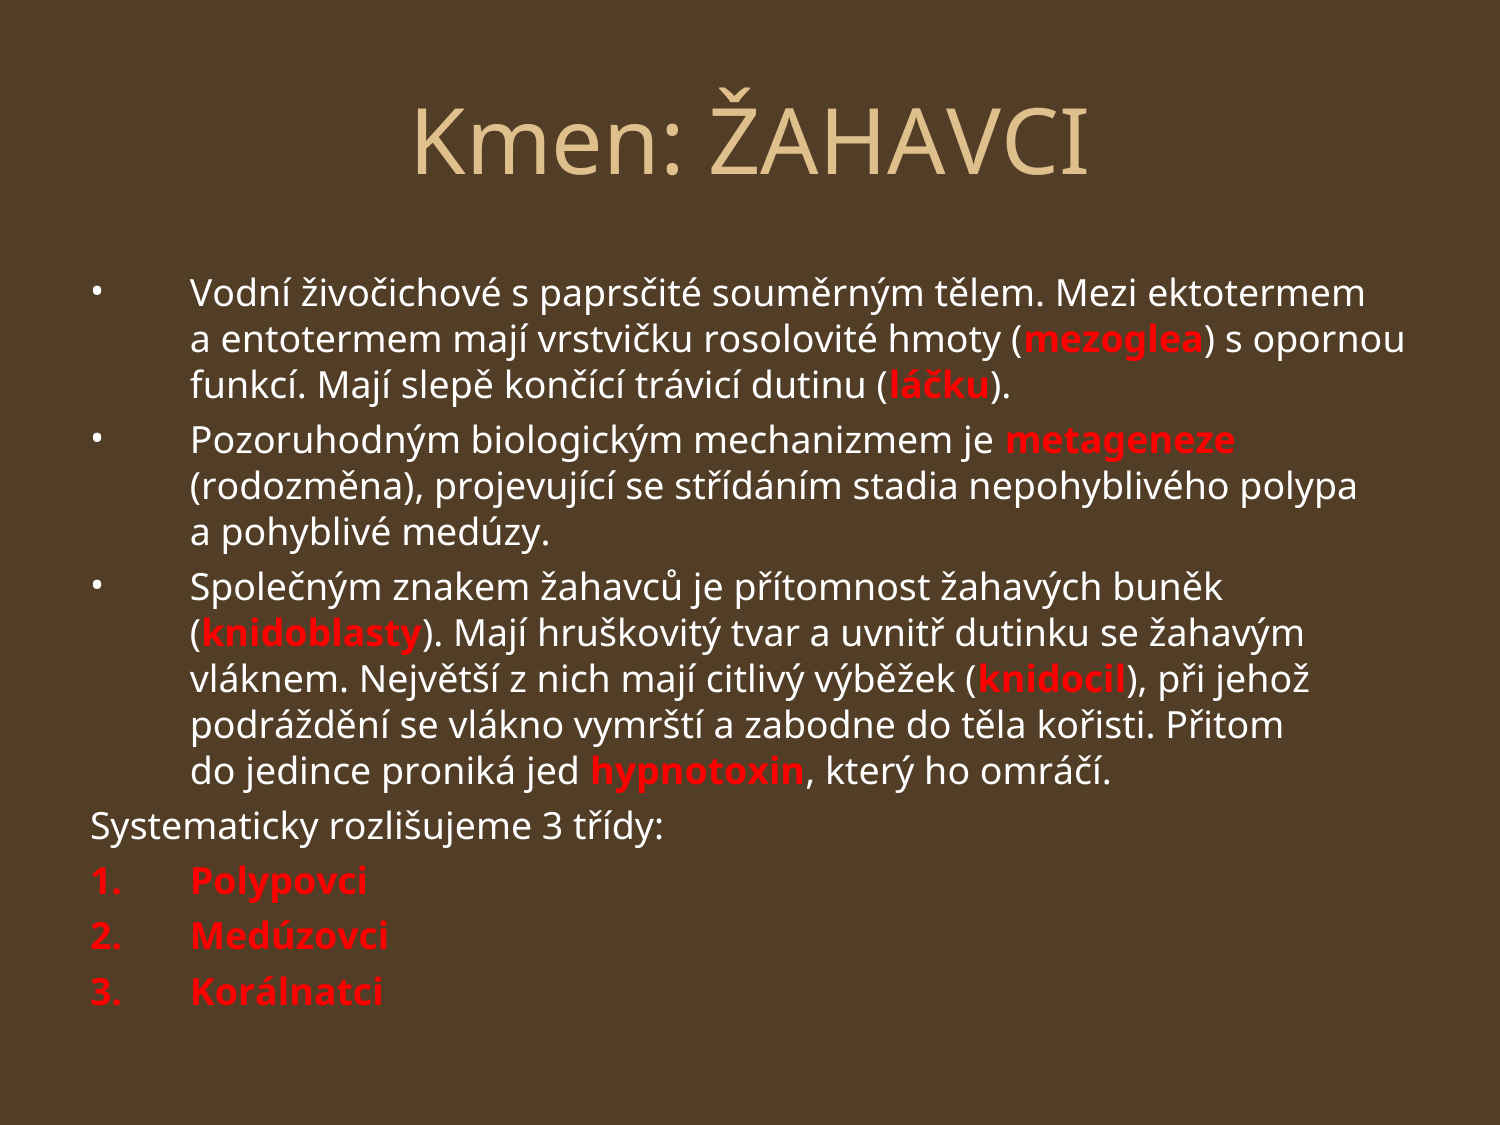

# Kmen: ŽAHAVCI
Vodní živočichové s paprsčité souměrným tělem. Mezi ektotermem
a entotermem mají vrstvičku rosolovité hmoty (mezoglea) s opornou funkcí. Mají slepě končící trávicí dutinu (láčku).
Pozoruhodným biologickým mechanizmem je metageneze (rodozměna), projevující se střídáním stadia nepohyblivého polypa
a pohyblivé medúzy.
Společným znakem žahavců je přítomnost žahavých buněk (knidoblasty). Mají hruškovitý tvar a uvnitř dutinku se žahavým vláknem. Největší z nich mají citlivý výběžek (knidocil), při jehož podráždění se vlákno vymrští a zabodne do těla kořisti. Přitom
do jedince proniká jed hypnotoxin, který ho omráčí.
Systematicky rozlišujeme 3 třídy:
Polypovci
Medúzovci
Korálnatci